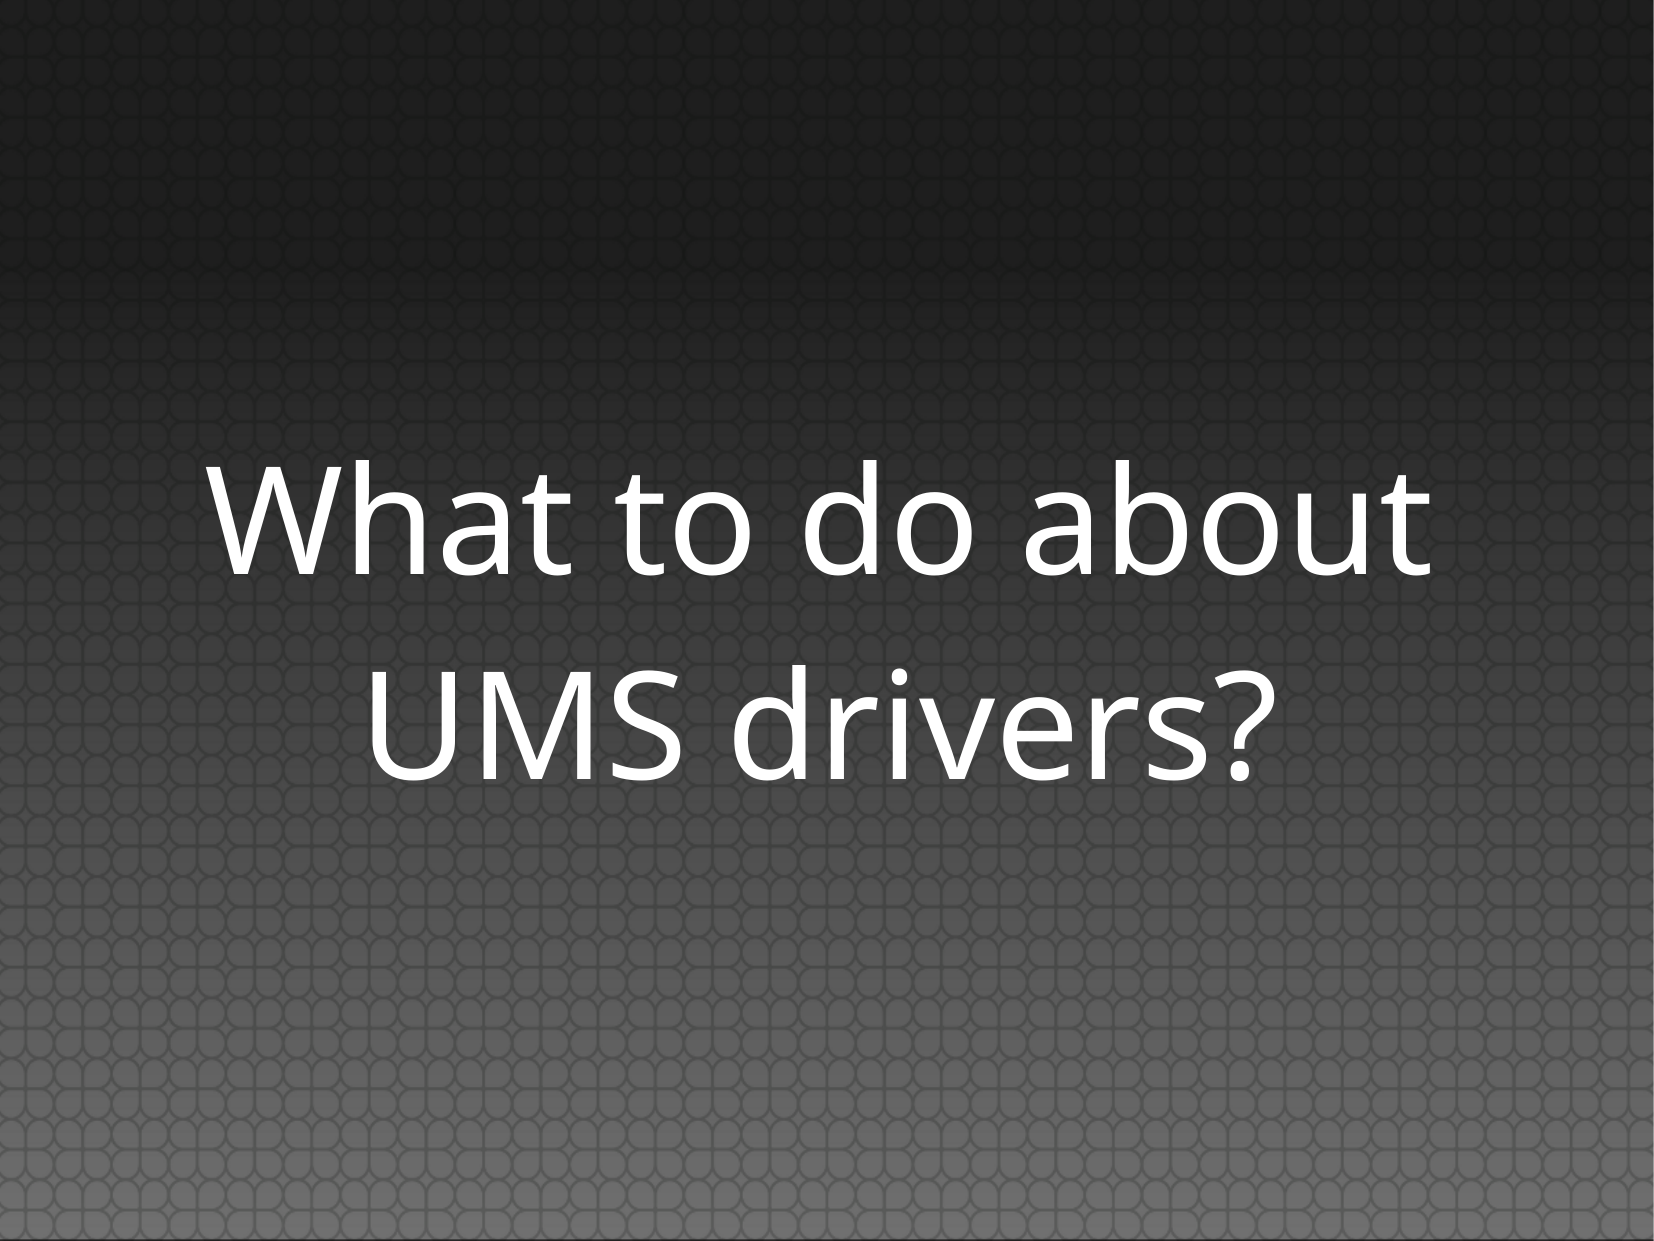

# What to do about UMS drivers?